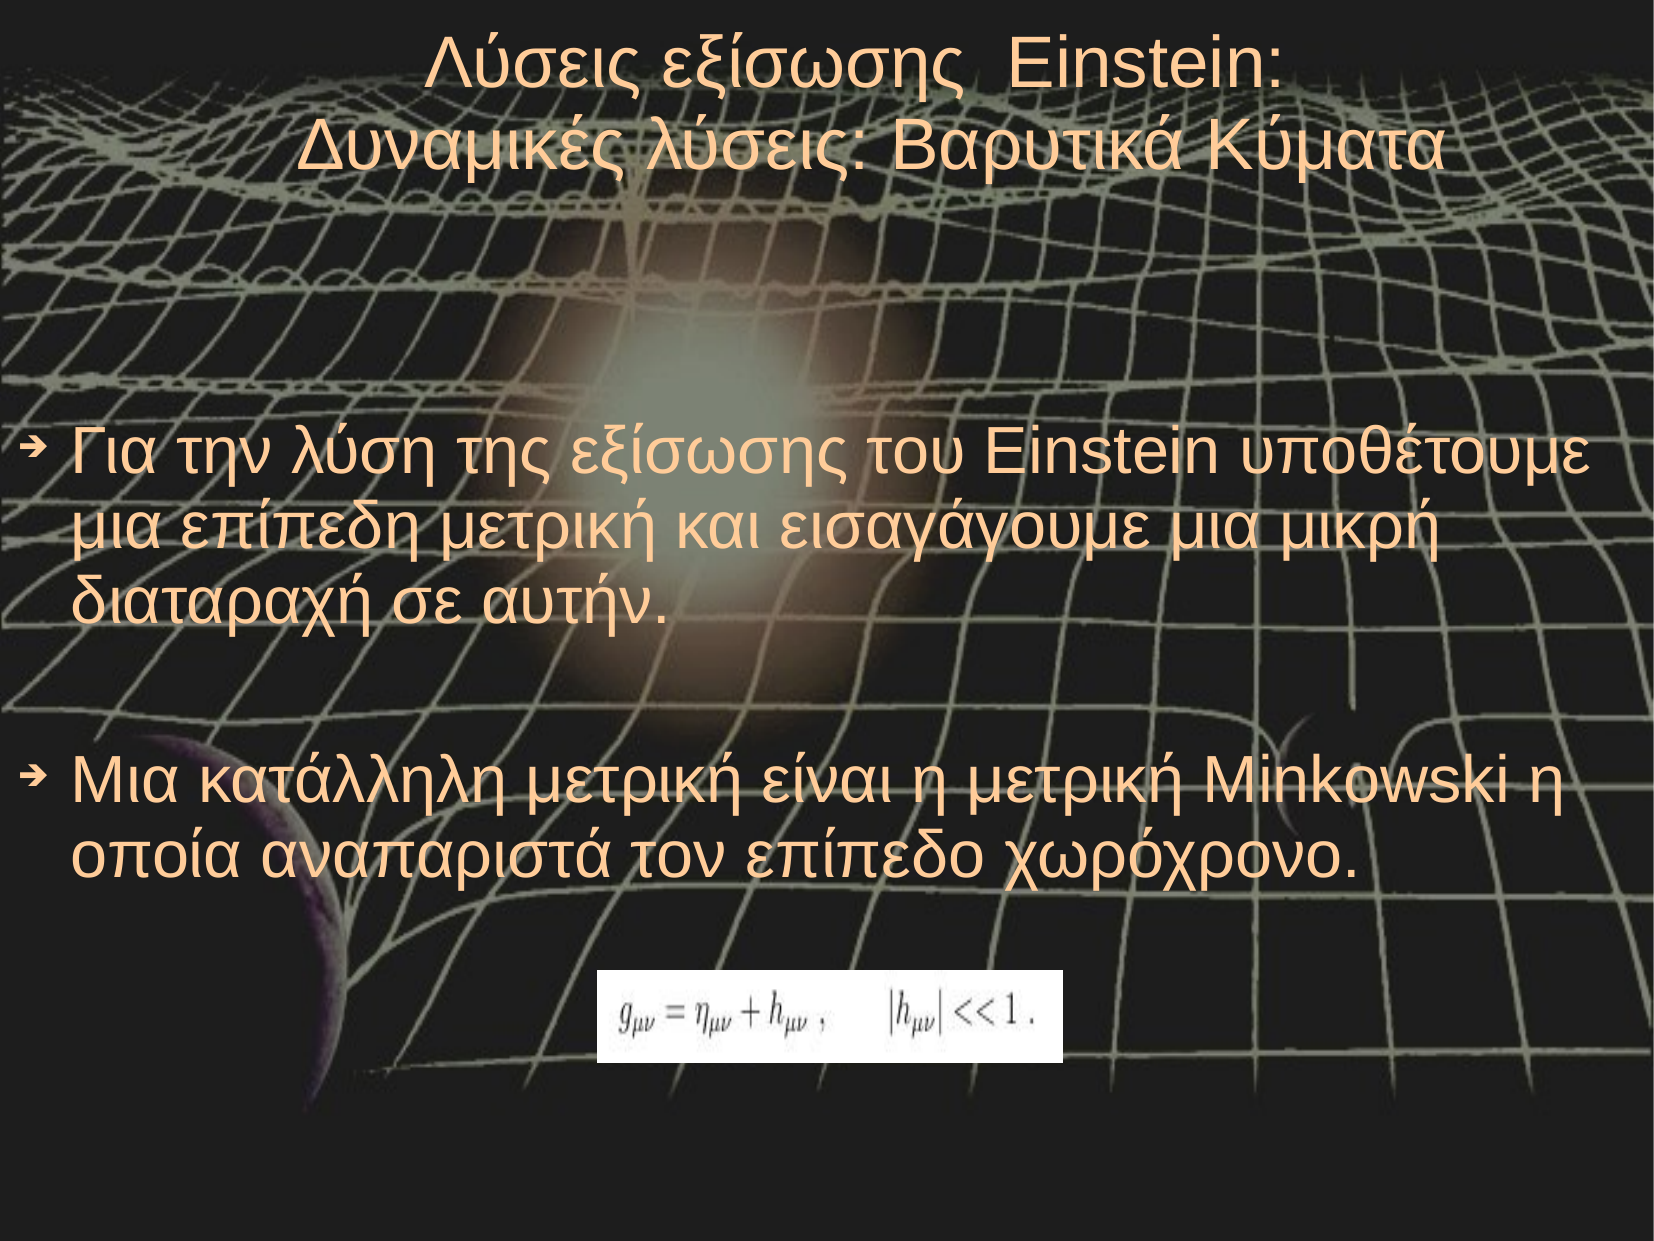

# Λύσεις εξίσωσης Einstein: Δυναμικές λύσεις: Βαρυτικά Κύματα
Για την λύση της εξίσωσης του Einstein υποθέτουμε μια επίπεδη μετρική και εισαγάγουμε μια μικρή διαταραχή σε αυτήν.
Μια κατάλληλη μετρική είναι η μετρική Minkowski η οποία αναπαριστά τον επίπεδο χωρόχρονο.